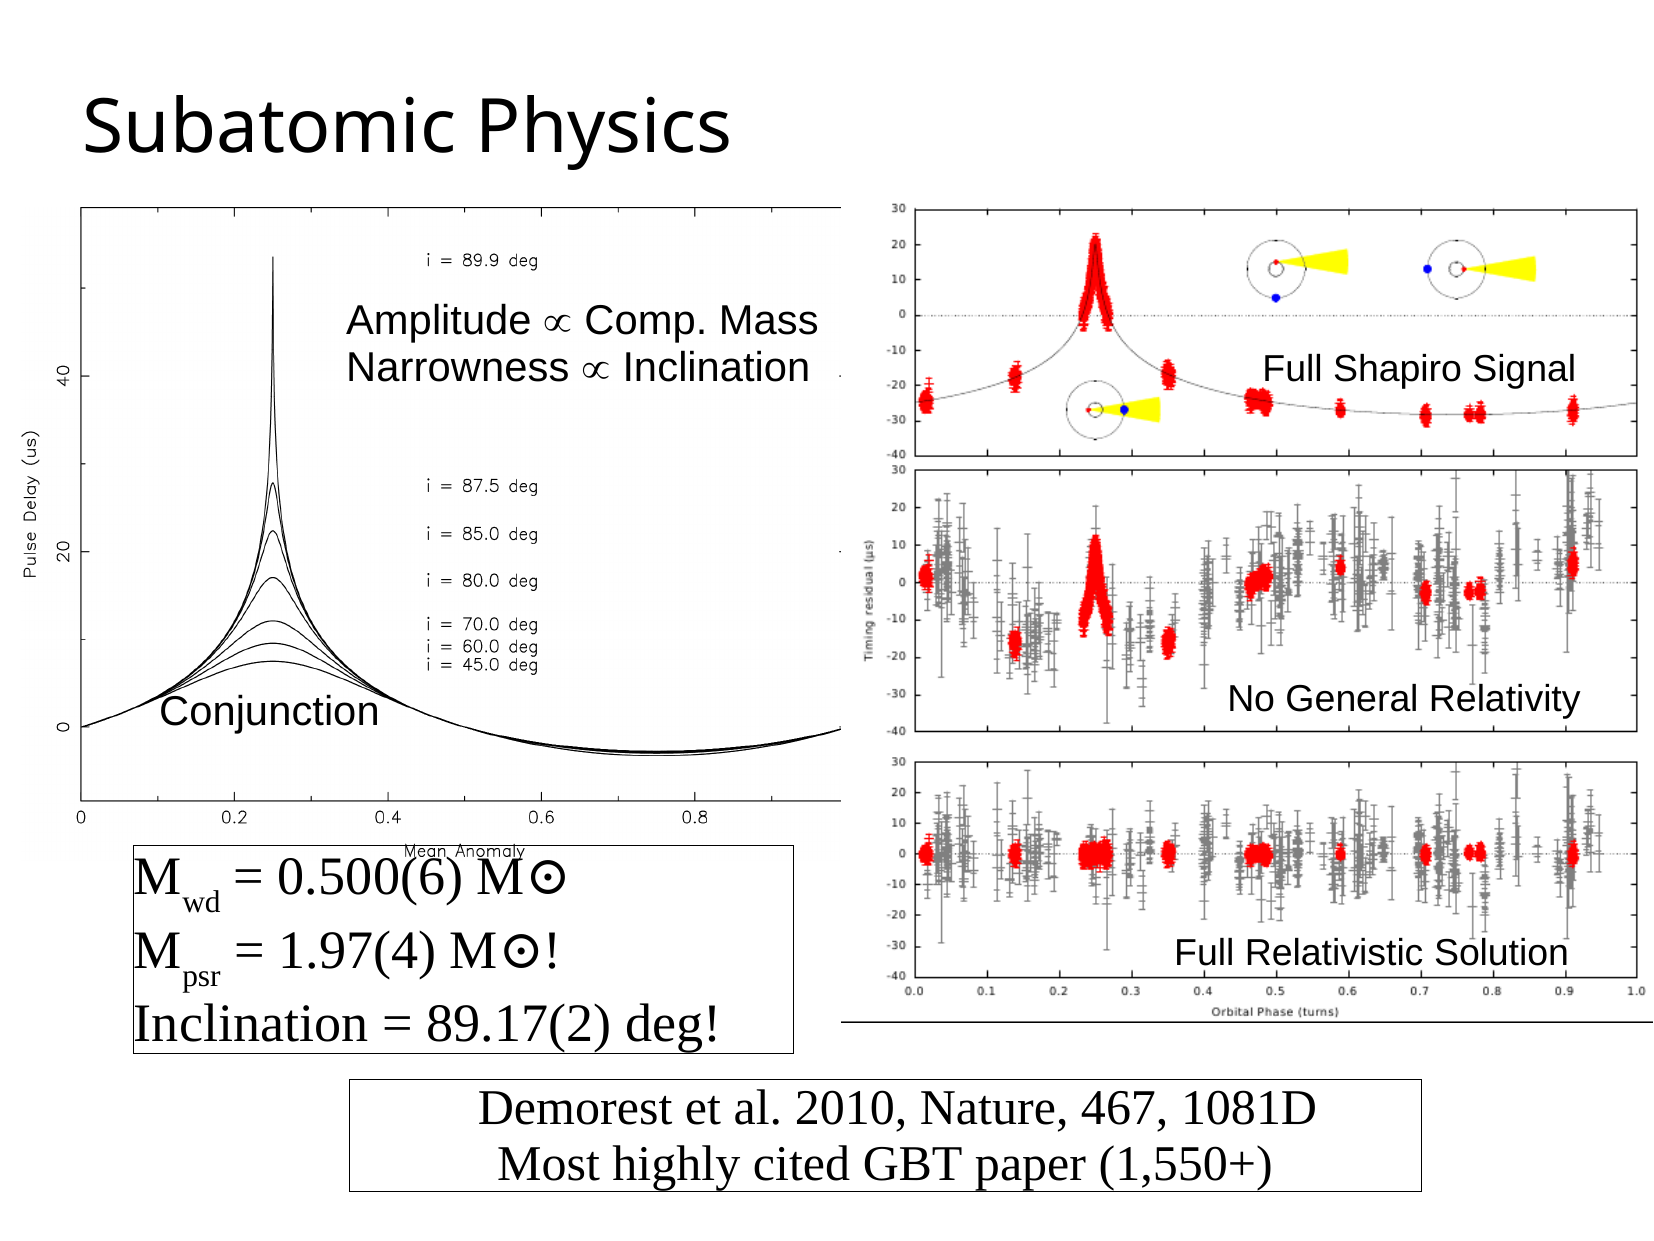

# Subatomic Physics
Amplitude ∝ Comp. Mass
Narrowness ∝ Inclination
Full Shapiro Signal
No General Relativity
Conjunction
Mwd = 0.500(6) M⊙
Mpsr = 1.97(4) M⊙!
Inclination = 89.17(2) deg!
Full Relativistic Solution
 Demorest et al. 2010, Nature, 467, 1081D
Most highly cited GBT paper (1,550+)